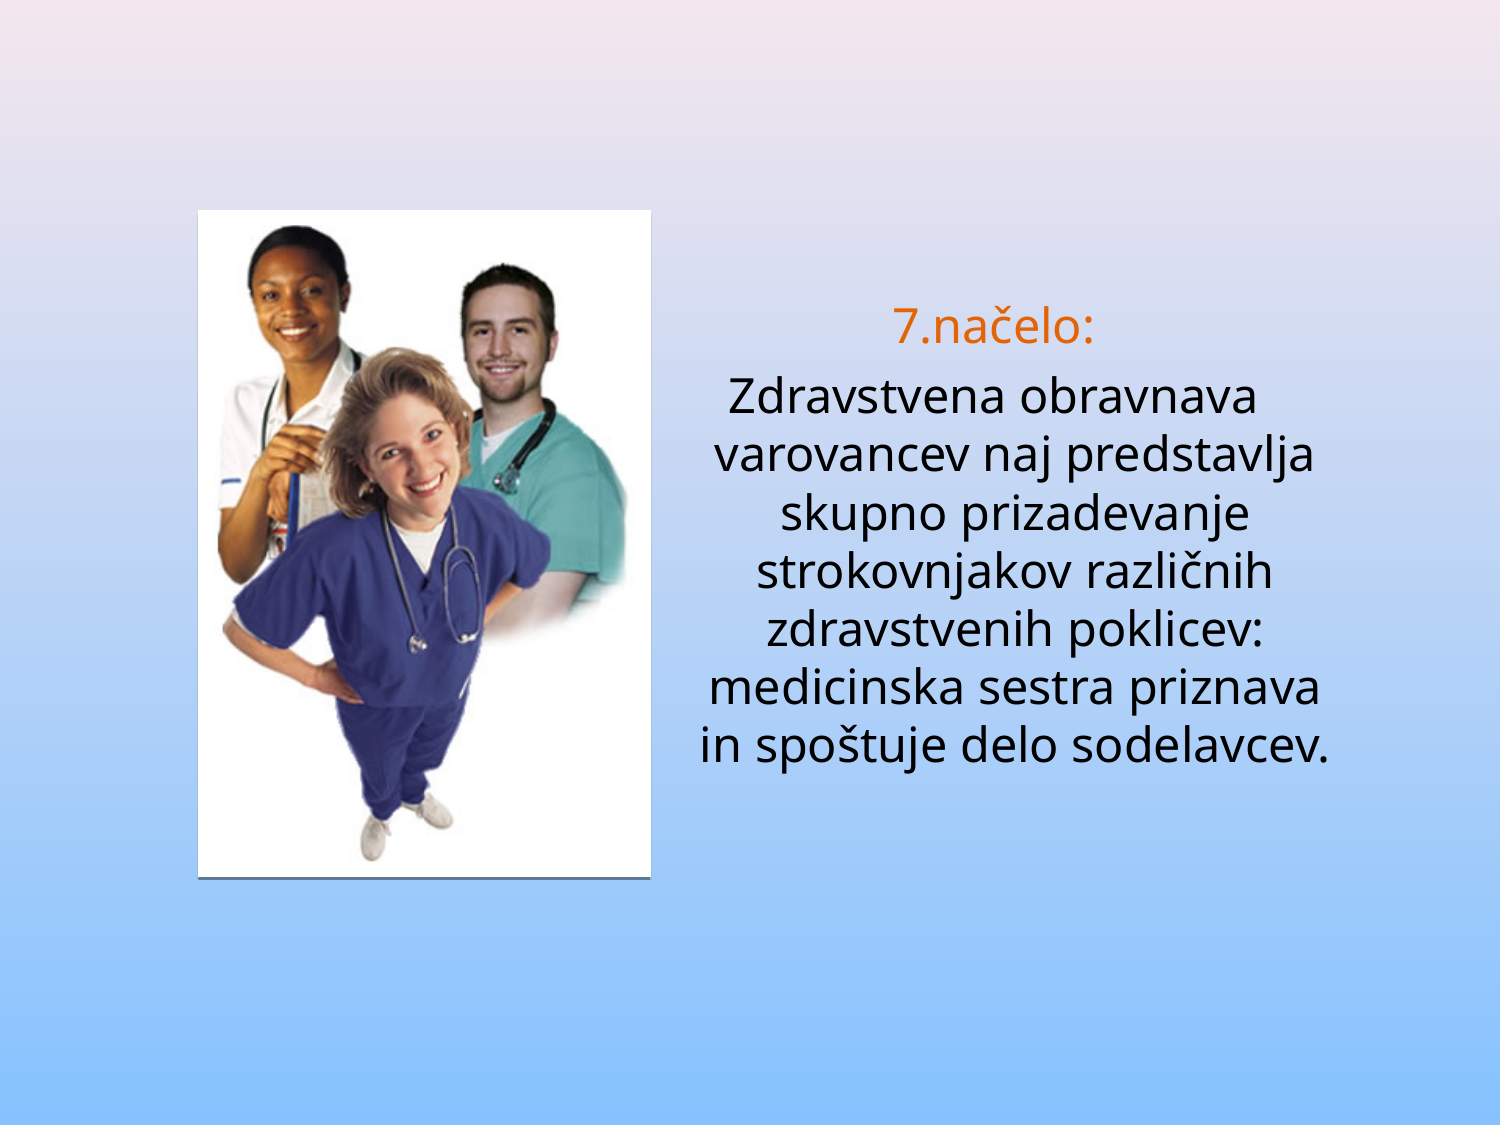

# 7.načelo:
Zdravstvena obravnava varovancev naj predstavlja skupno prizadevanje strokovnjakov različnih zdravstvenih poklicev: medicinska sestra priznava in spoštuje delo sodelavcev.